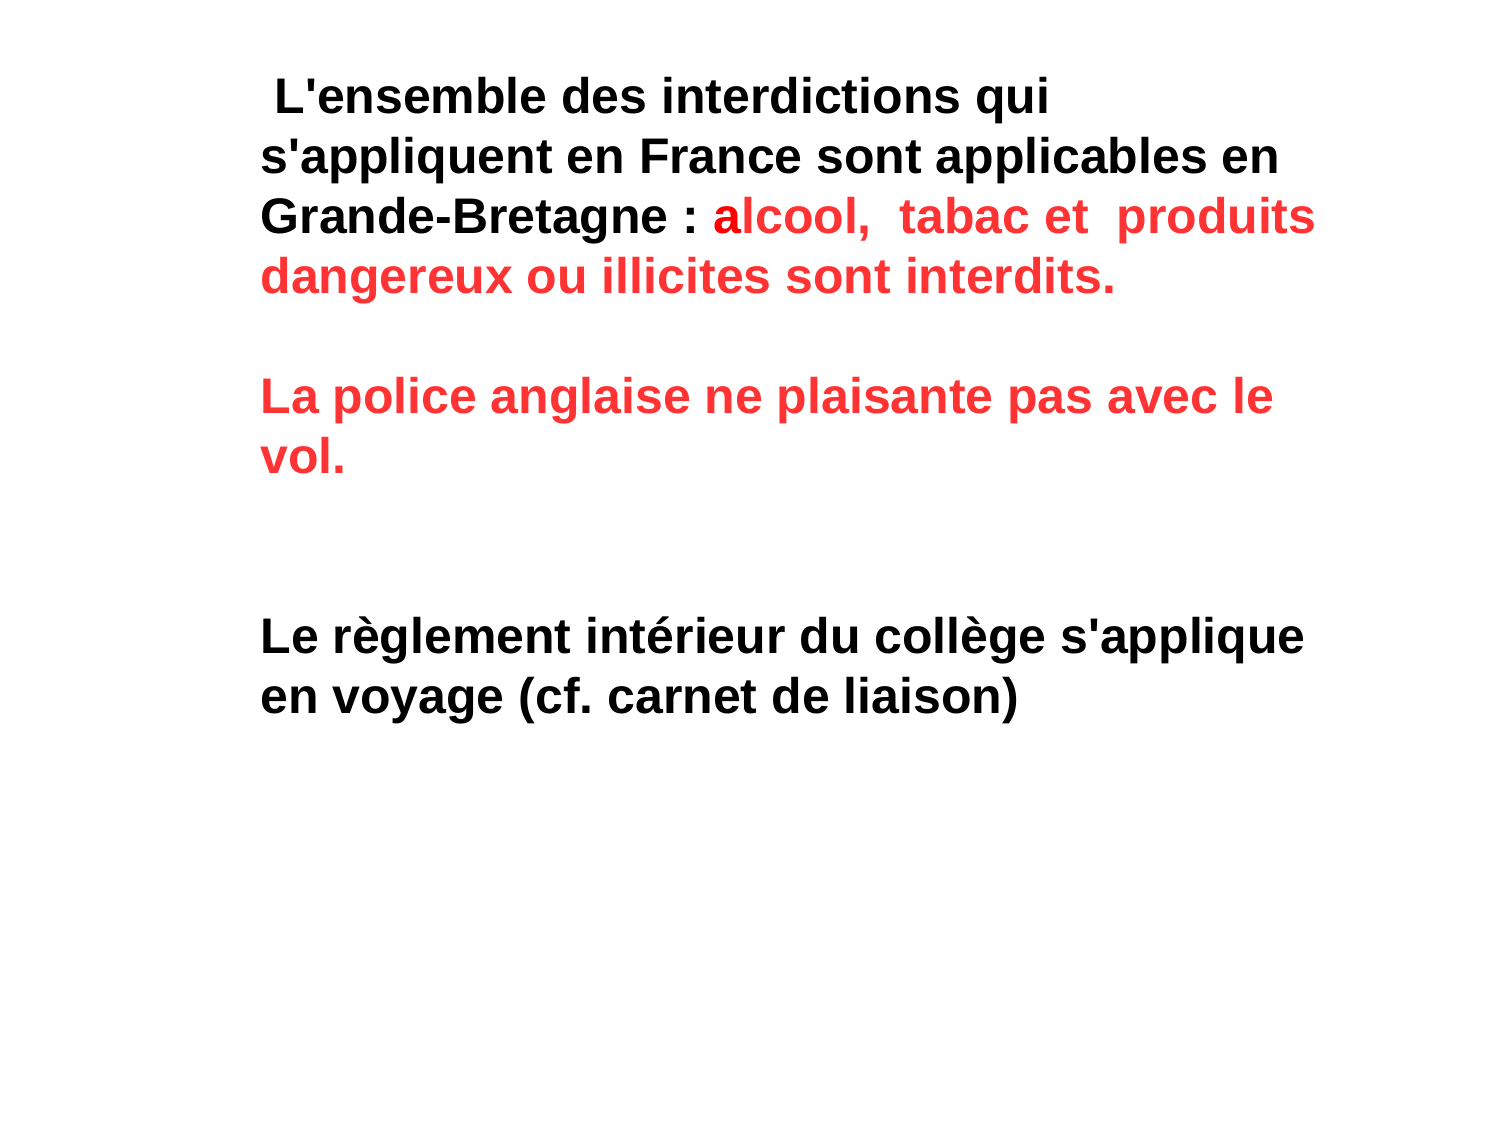

L'ensemble des interdictions qui s'appliquent en France sont applicables en Grande-Bretagne : alcool, tabac et produits dangereux ou illicites sont interdits.
La police anglaise ne plaisante pas avec le vol.
Le règlement intérieur du collège s'applique en voyage (cf. carnet de liaison)